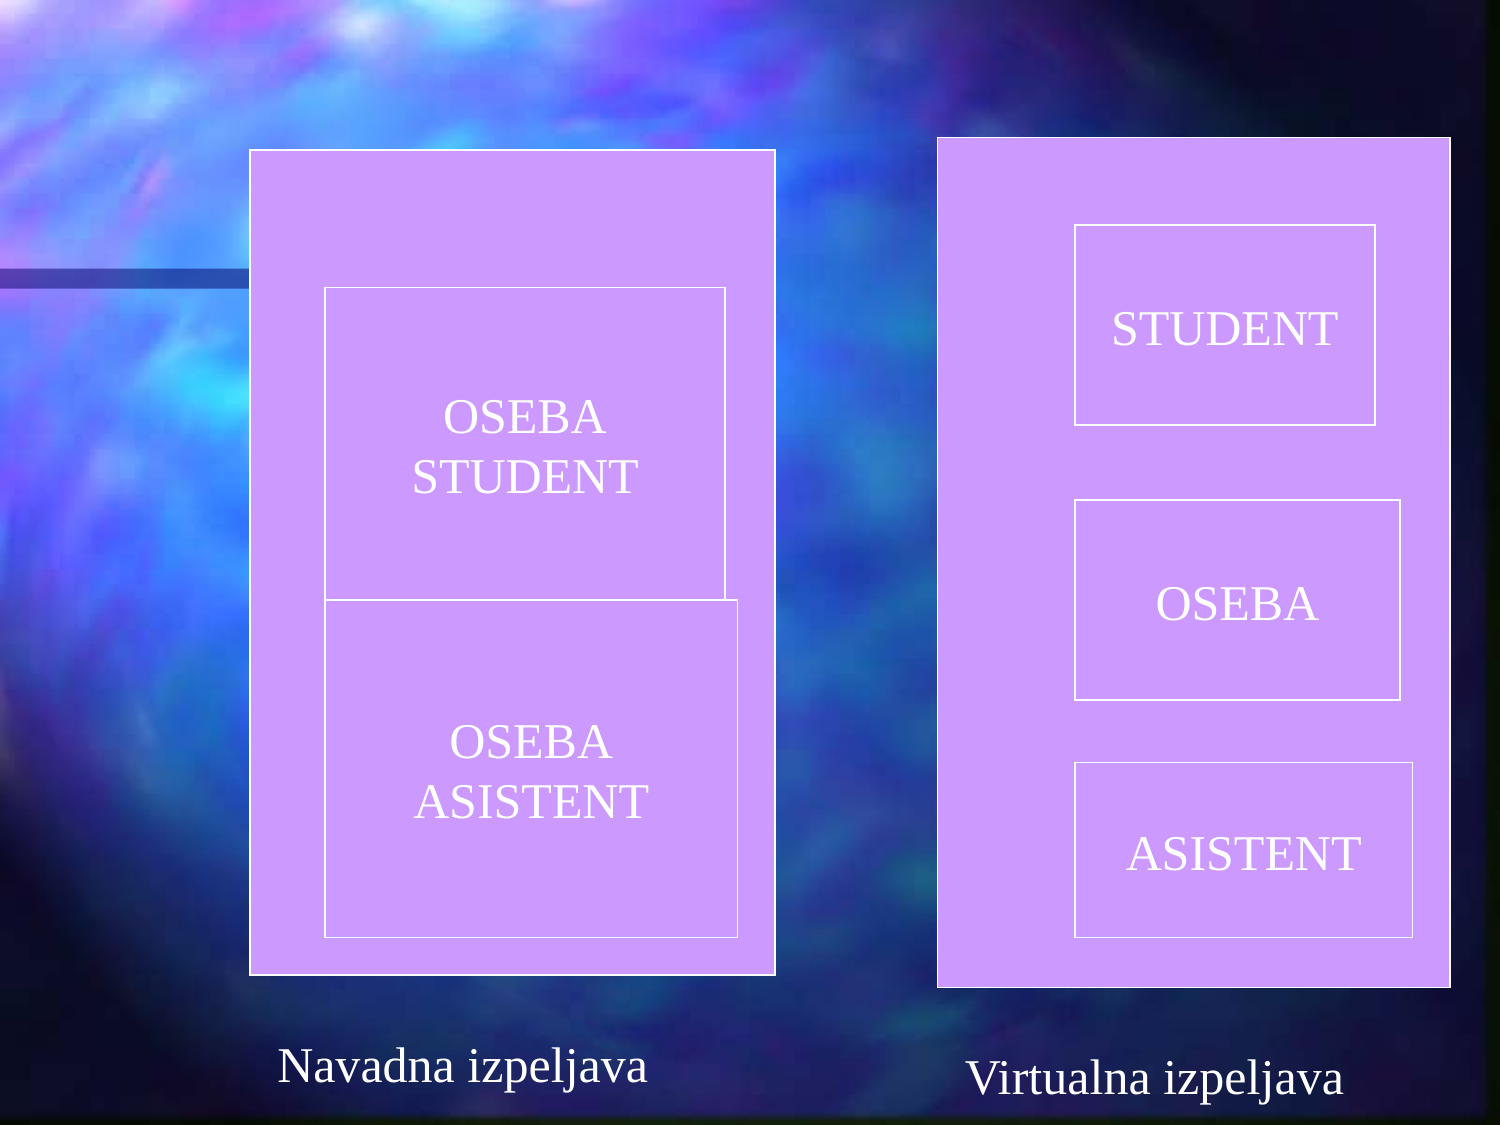

#
STUDENT
OSEBA
STUDENT
OSEBA
OSEBA
ASISTENT
ASISTENT
Navadna izpeljava
Virtualna izpeljava